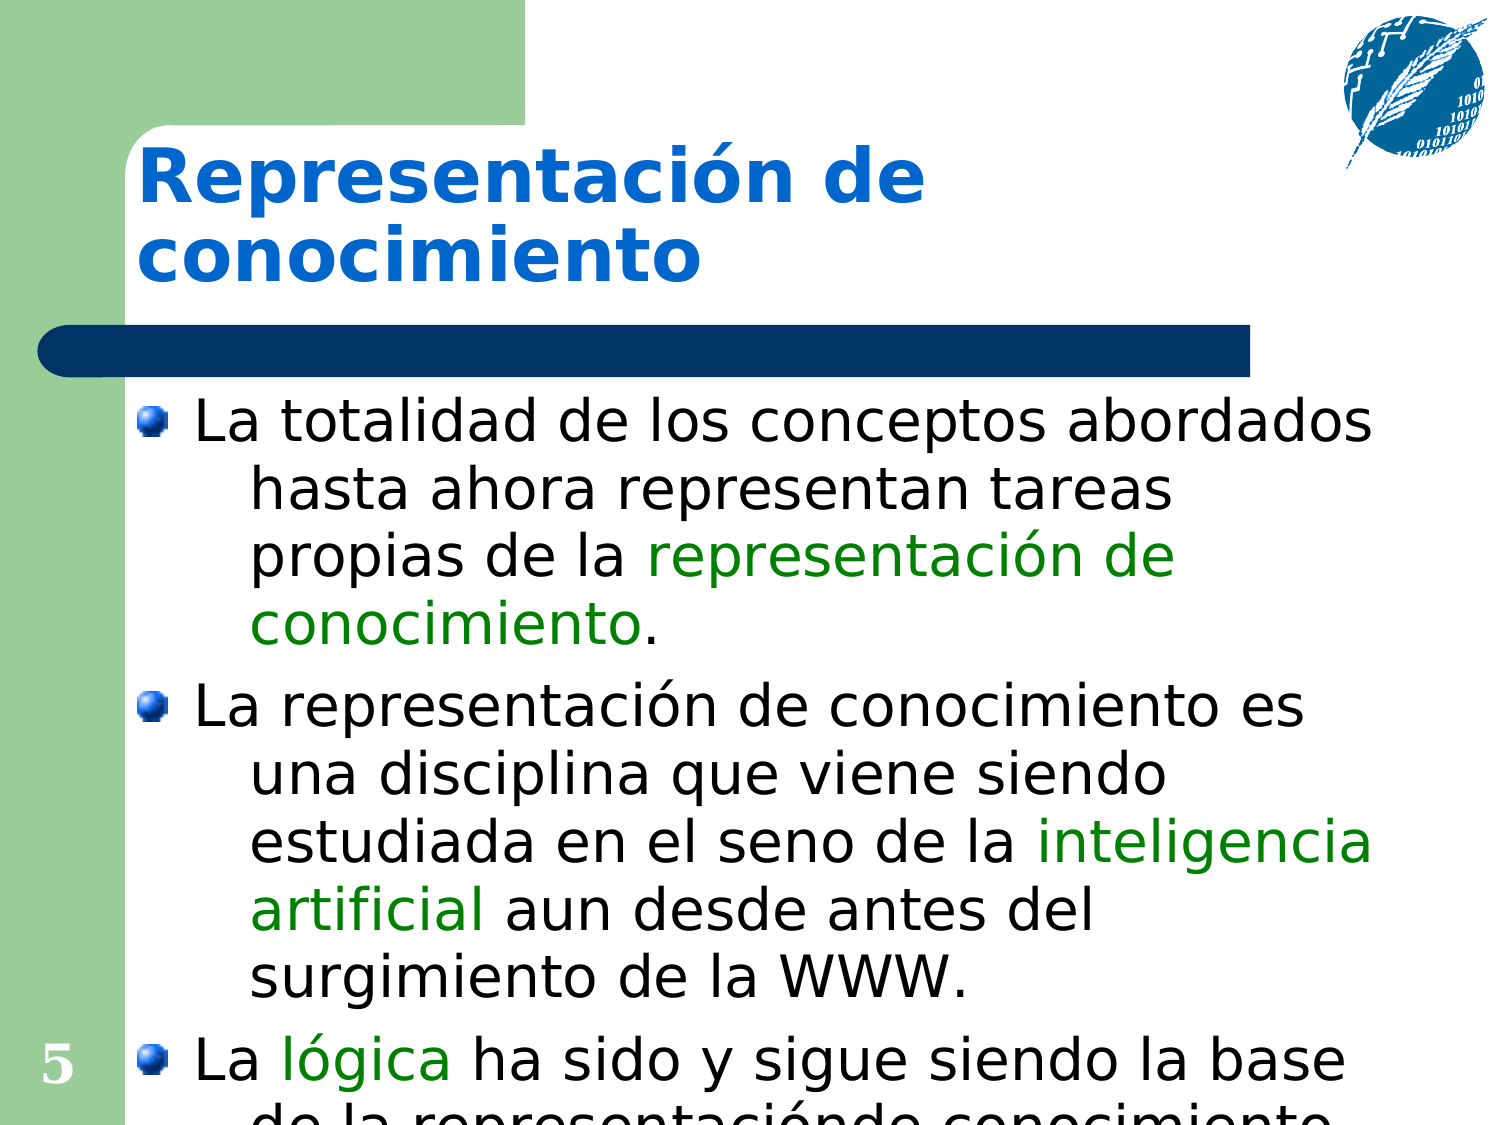

# Representación de conocimiento
La totalidad de los conceptos abordados hasta ahora representan tareas propias de la representación de conocimiento.
La representación de conocimiento es una disciplina que viene siendo estudiada en el seno de la inteligencia artificial aun desde antes del surgimiento de la WWW.
La lógica ha sido y sigue siendo la base de la representaciónde conocimiento.
5